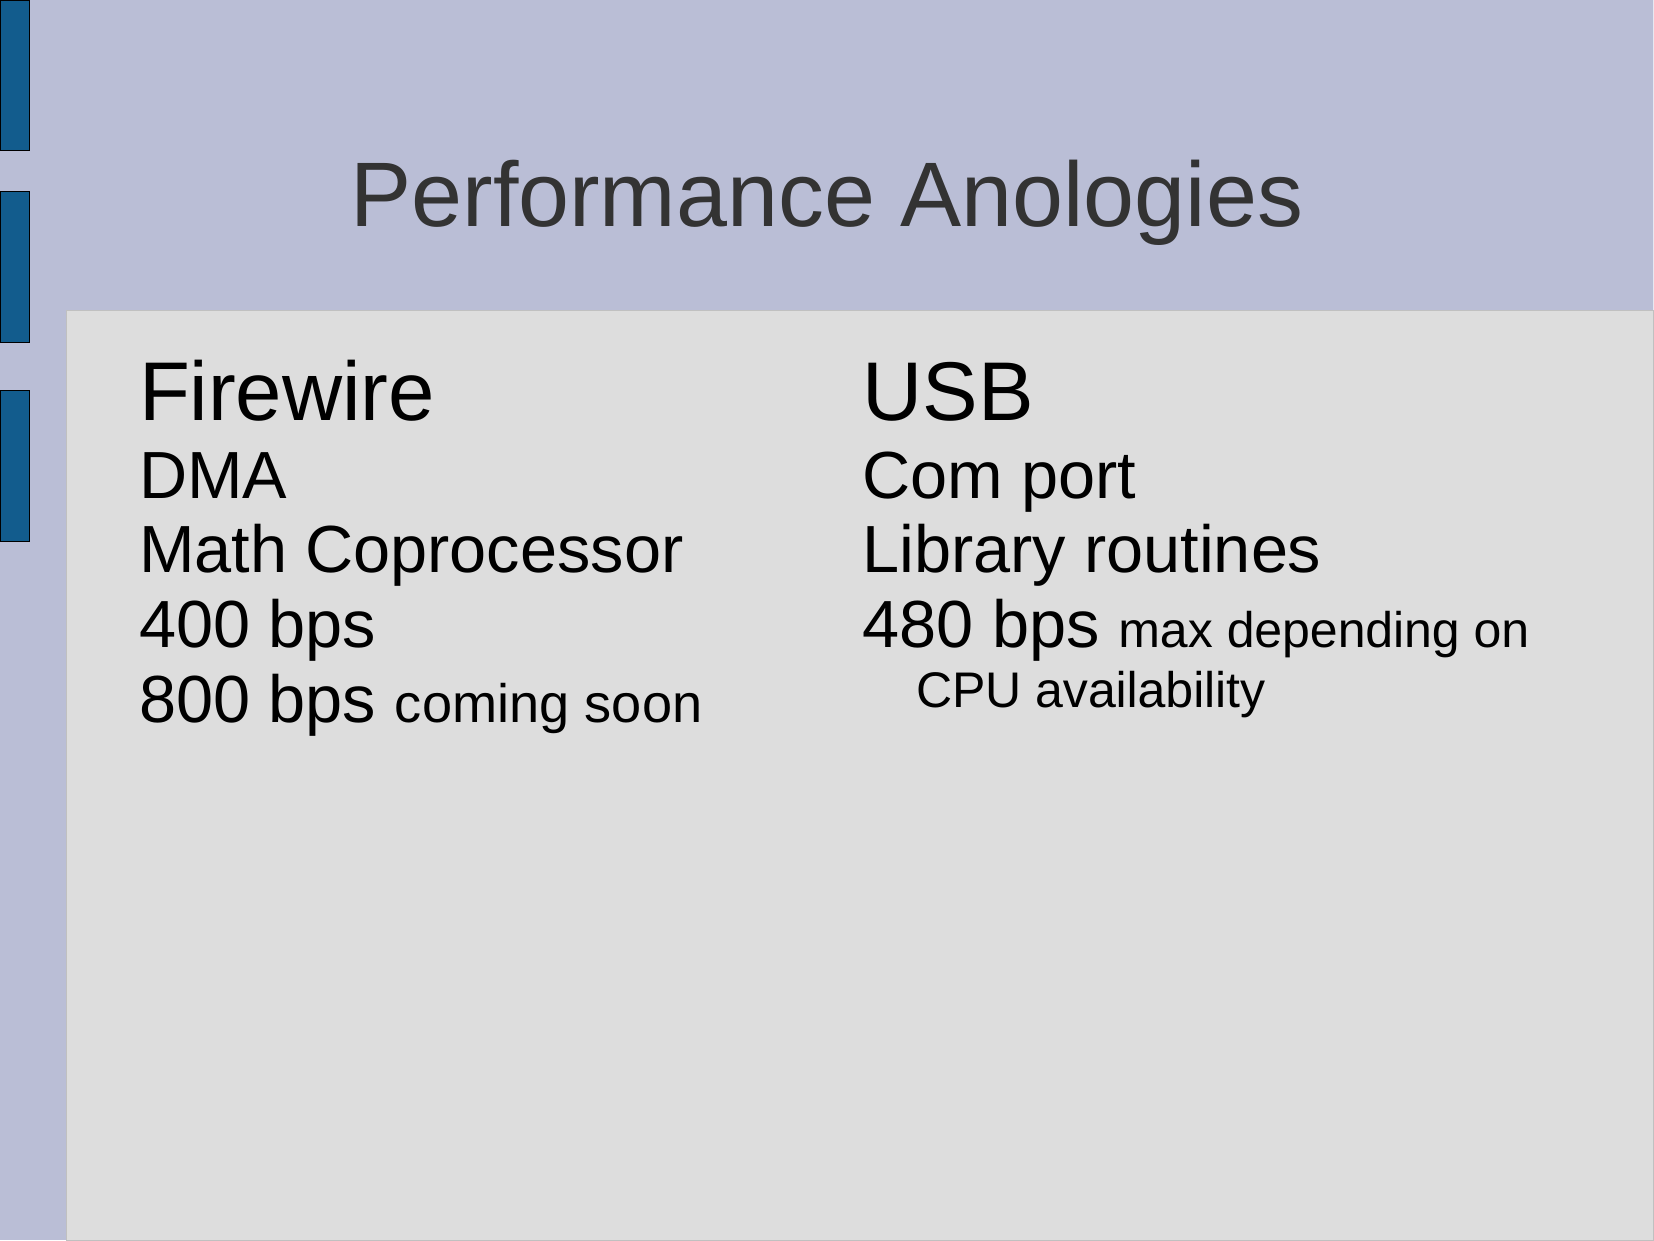

# Performance Anologies
Firewire
DMA
Math Coprocessor
400 bps
800 bps coming soon
USB
Com port
Library routines
480 bps max depending on CPU availability